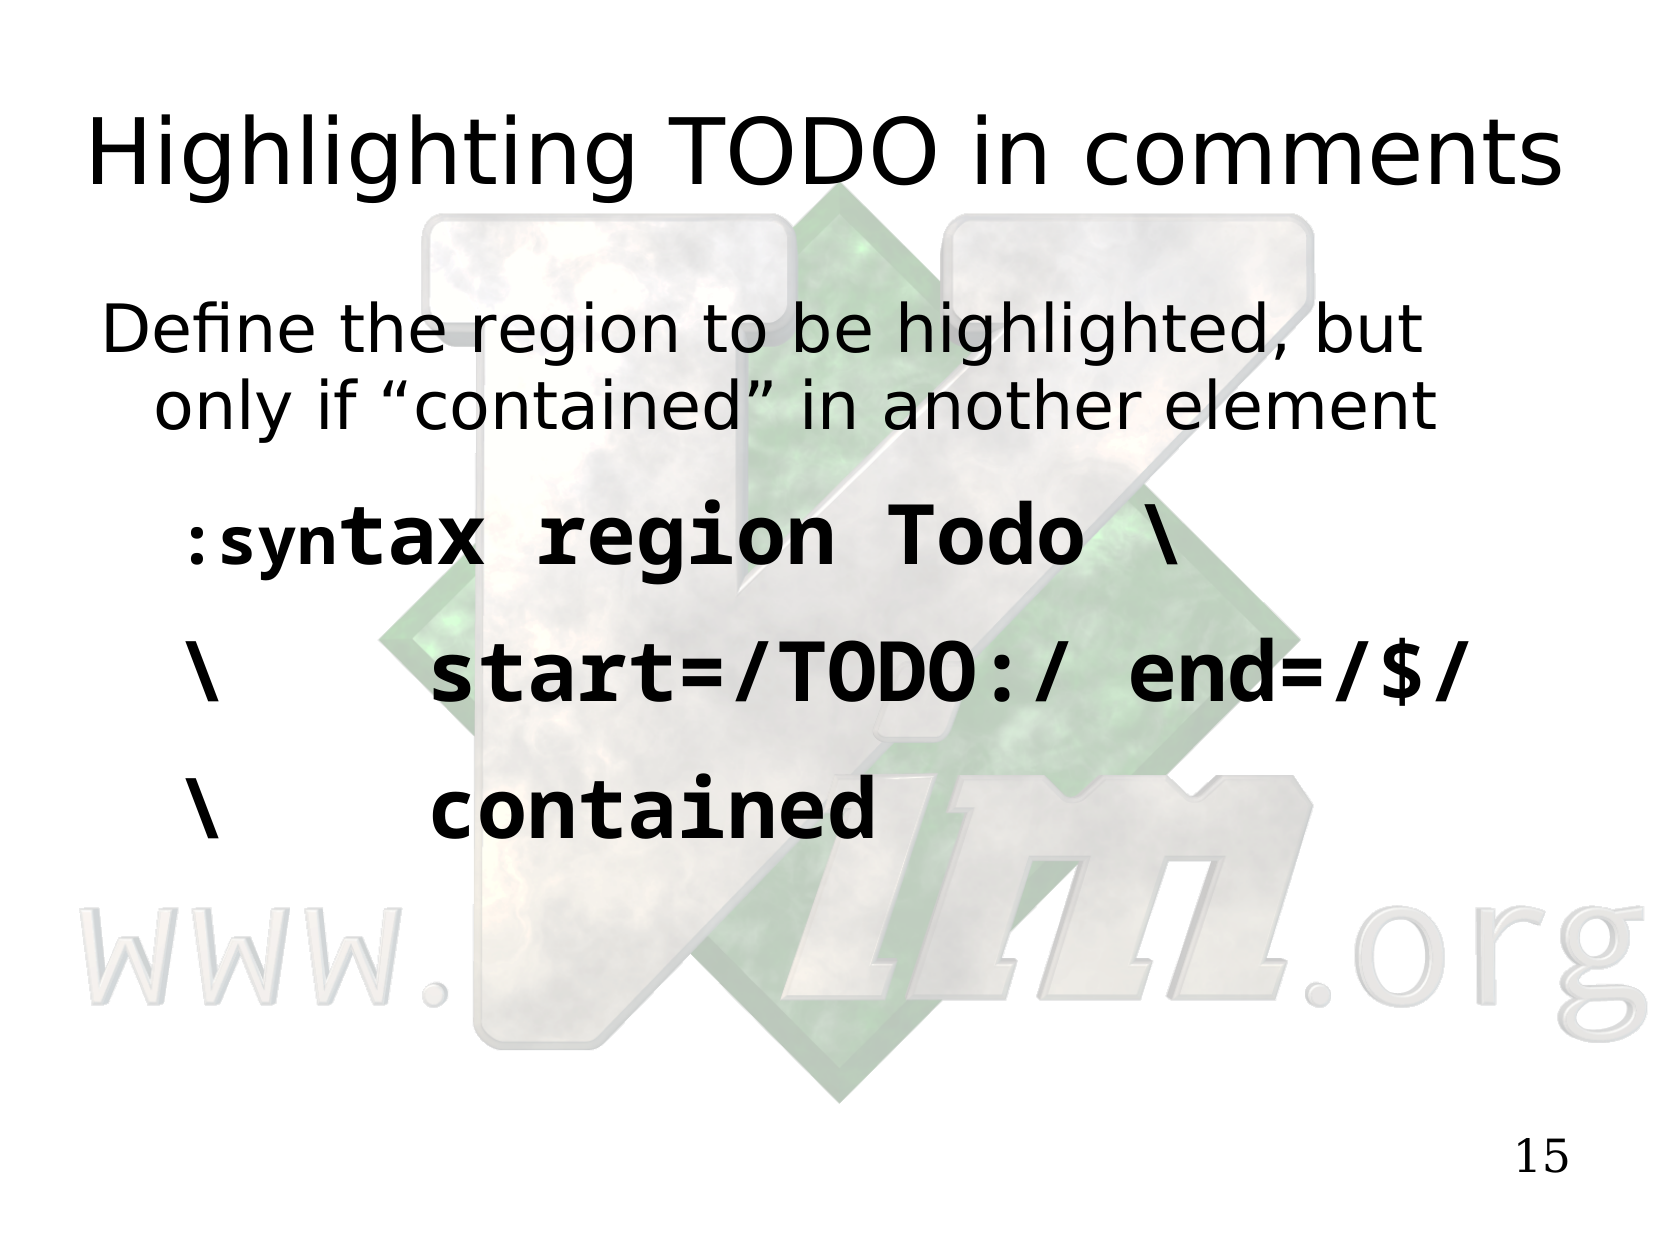

# Highlighting TODO in comments
Define the region to be highlighted, but only if “contained” in another element
:syntax region Todo \
\ start=/TODO:/ end=/$/
\ contained
15